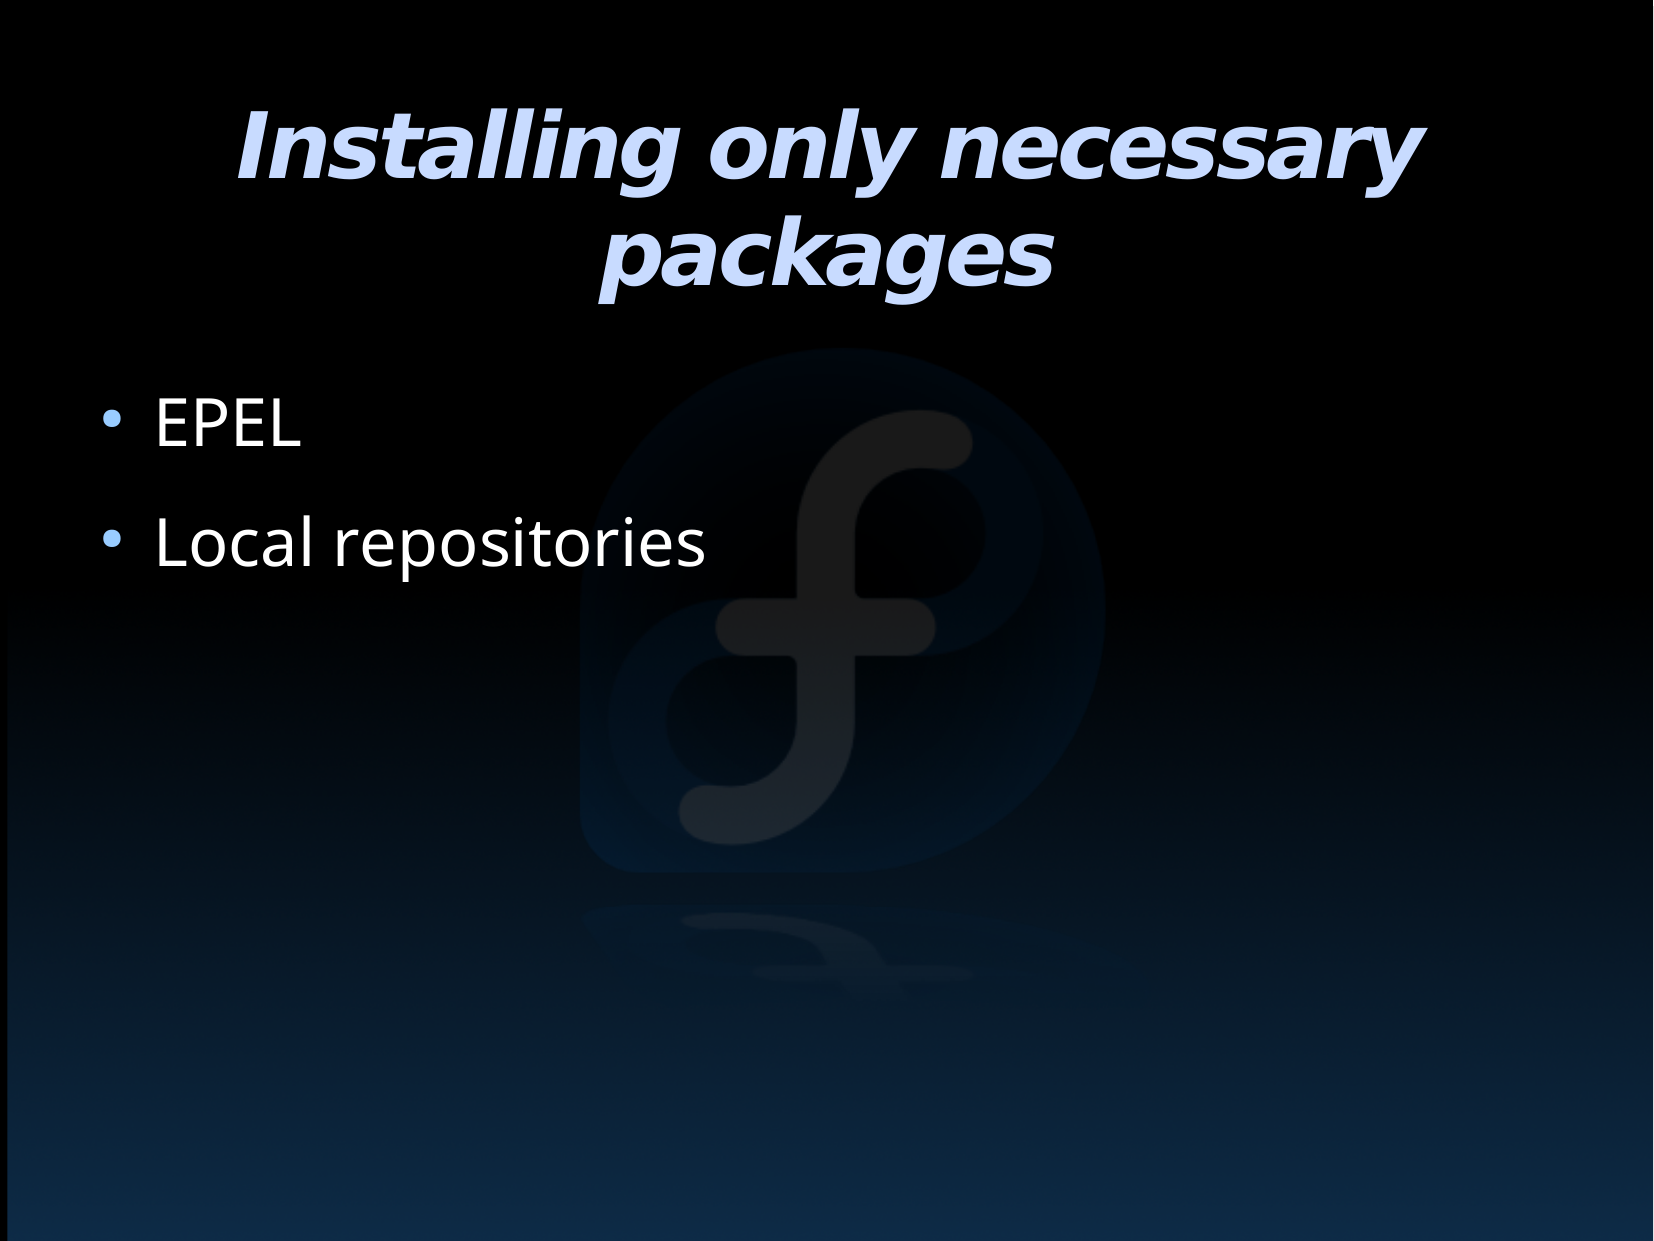

# Installing only necessary packages
EPEL
Local repositories